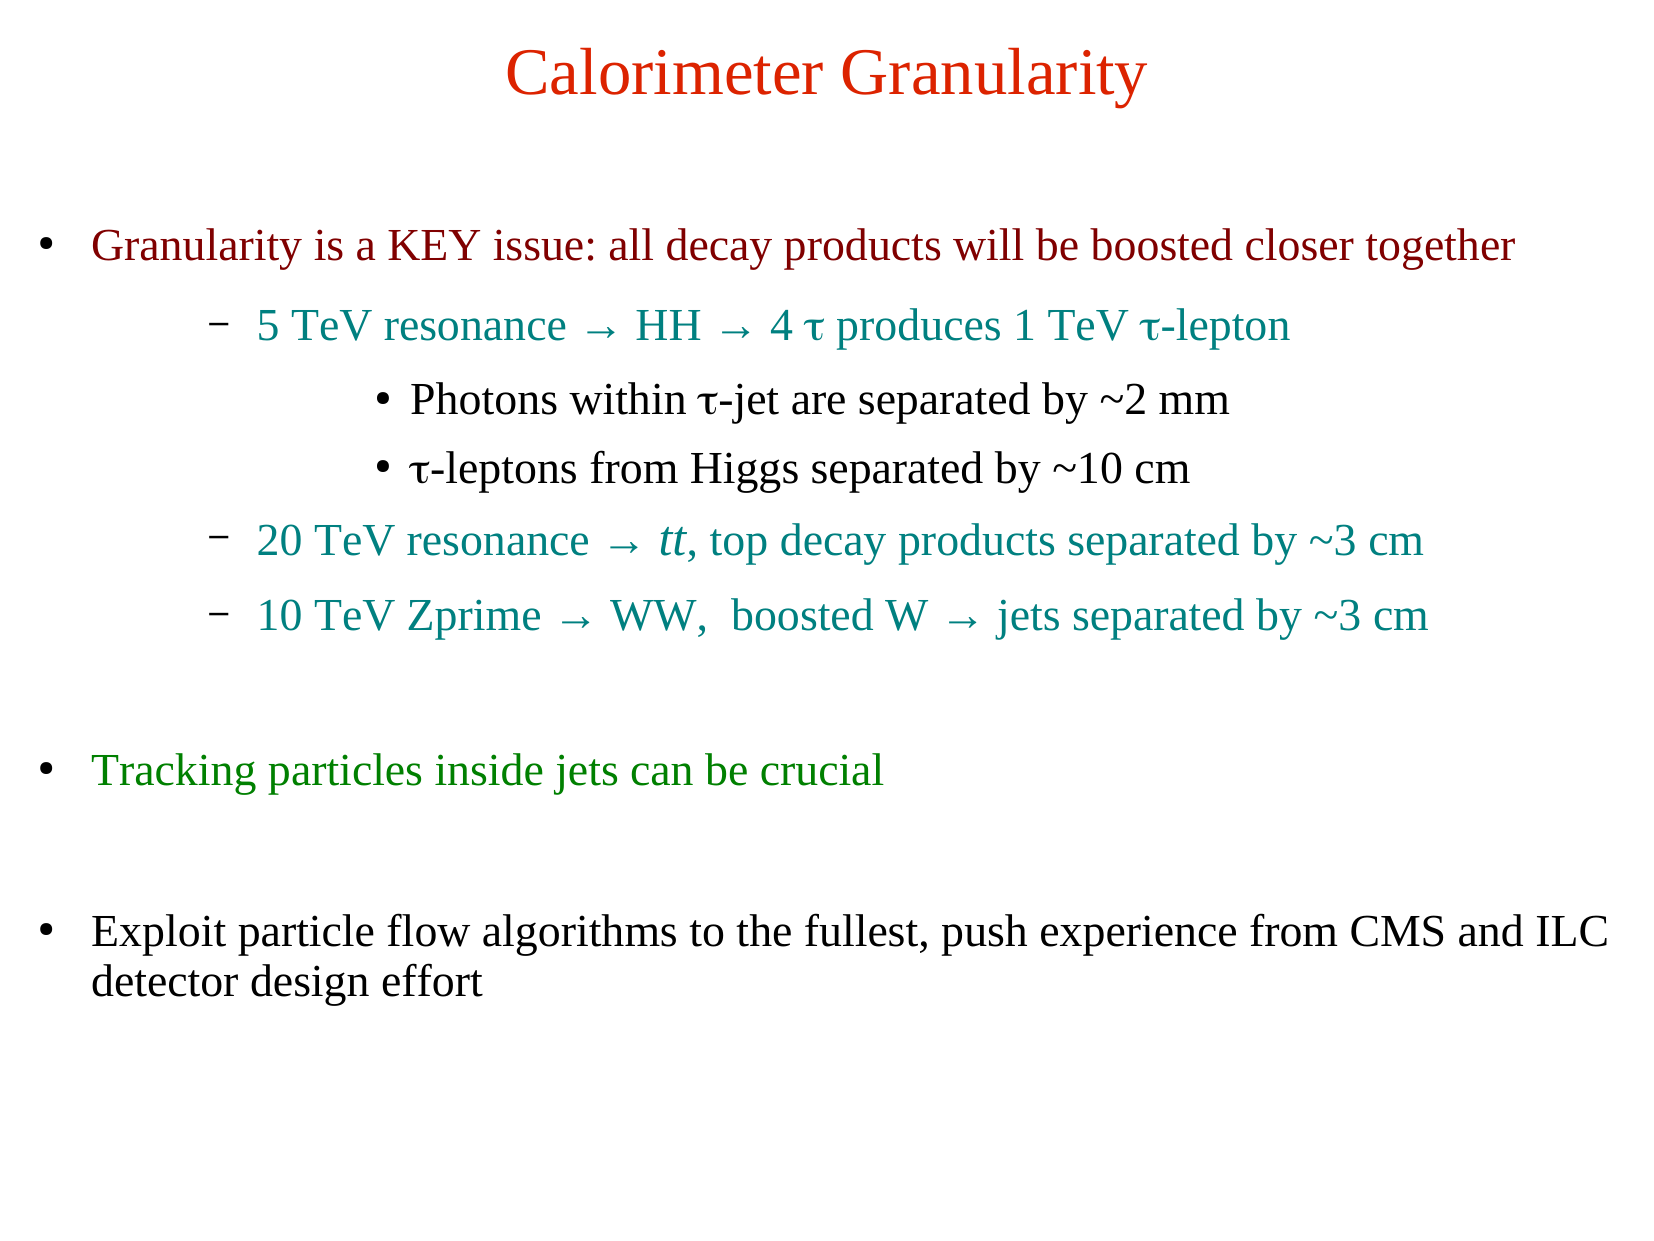

# Calorimeter Granularity
Granularity is a KEY issue: all decay products will be boosted closer together
5 TeV resonance → HH → 4 τ produces 1 TeV τ-lepton
Photons within τ-jet are separated by ~2 mm
τ-leptons from Higgs separated by ~10 cm
20 TeV resonance → tt, top decay products separated by ~3 cm
10 TeV Zprime → WW, boosted W → jets separated by ~3 cm
Tracking particles inside jets can be crucial
Exploit particle flow algorithms to the fullest, push experience from CMS and ILC detector design effort